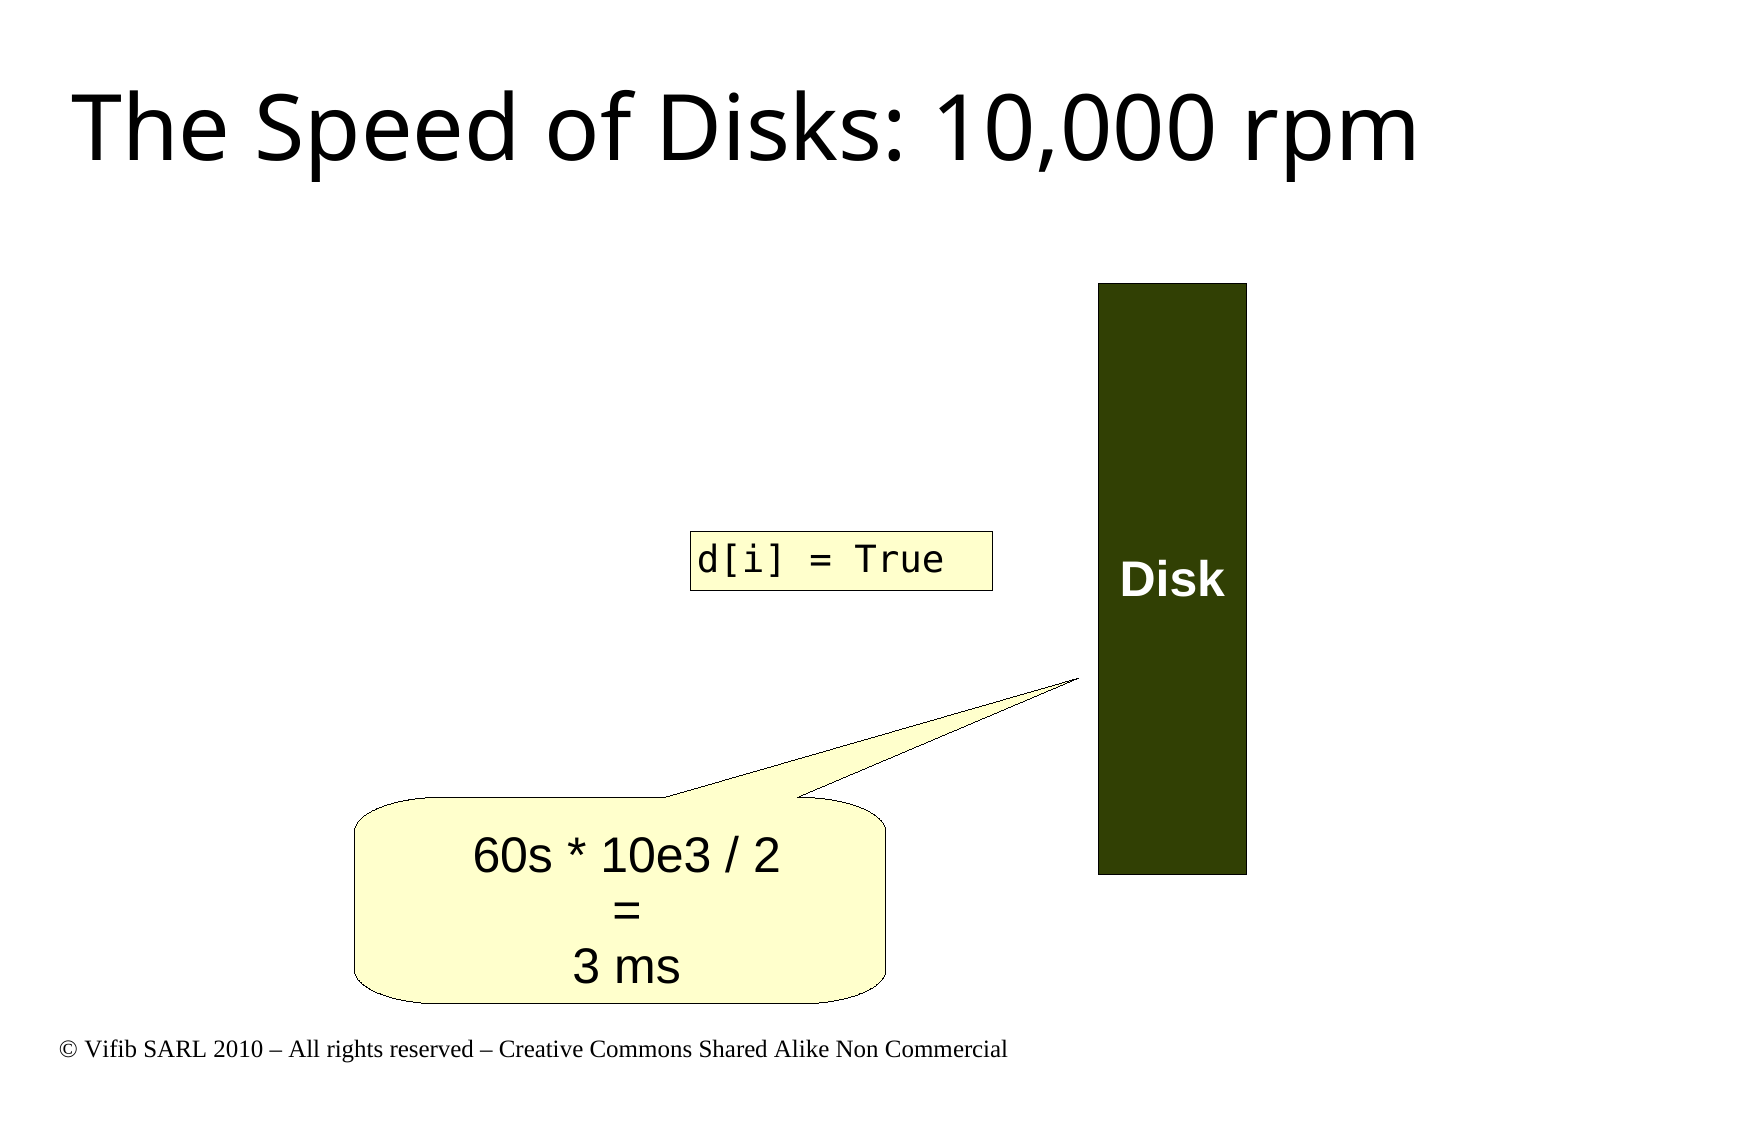

# The Speed of Disks: 10,000 rpm
Disk
d[i] = True
60s * 10e3 / 2
=
3 ms